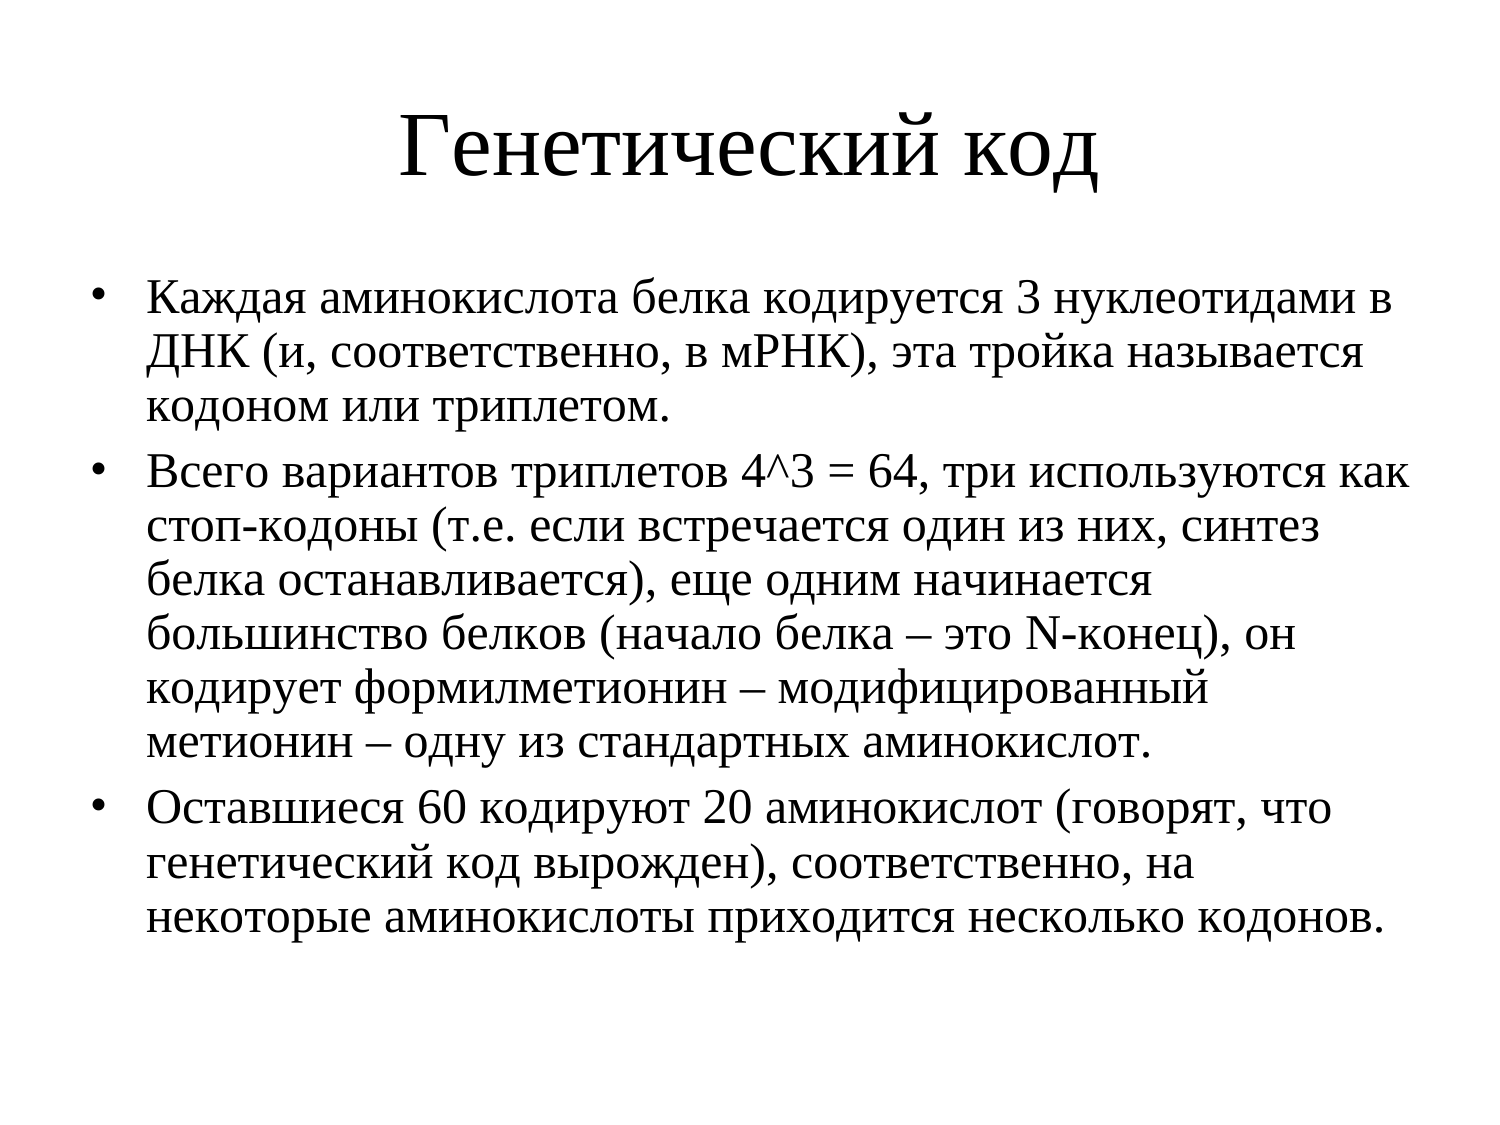

# Генетический код
Каждая аминокислота белка кодируется 3 нуклеотидами в ДНК (и, соответственно, в мРНК), эта тройка называется кодоном или триплетом.
Всего вариантов триплетов 4^3 = 64, три используются как стоп-кодоны (т.е. если встречается один из них, синтез белка останавливается), еще одним начинается большинство белков (начало белка – это N-конец), он кодирует формилметионин – модифицированный метионин – одну из стандартных аминокислот.
Оставшиеся 60 кодируют 20 аминокислот (говорят, что генетический код вырожден), соответственно, на некоторые аминокислоты приходится несколько кодонов.